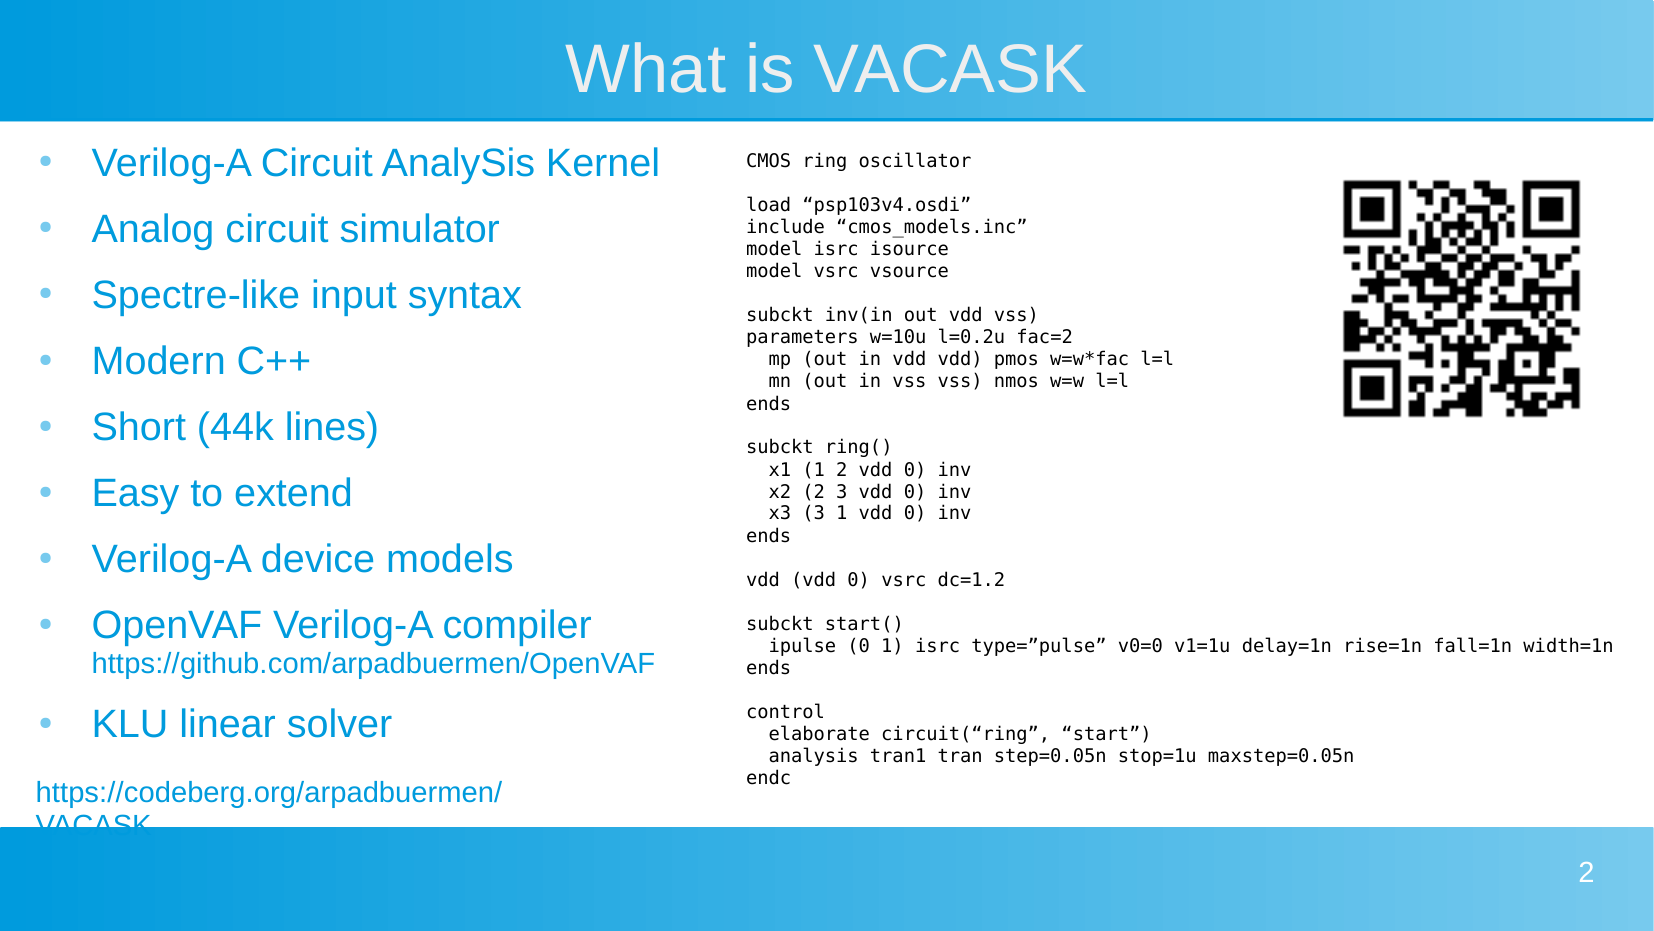

# What is VACASK
Verilog-A Circuit AnalySis Kernel
Analog circuit simulator
Spectre-like input syntax
Modern C++
Short (44k lines)
Easy to extend
Verilog-A device models
OpenVAF Verilog-A compiler
https://github.com/arpadbuermen/OpenVAF
KLU linear solver
CMOS ring oscillator
load “psp103v4.osdi”
include “cmos_models.inc”
model isrc isource
model vsrc vsource
subckt inv(in out vdd vss)
parameters w=10u l=0.2u fac=2
 mp (out in vdd vdd) pmos w=w*fac l=l
 mn (out in vss vss) nmos w=w l=l
ends
subckt ring()
 x1 (1 2 vdd 0) inv
 x2 (2 3 vdd 0) inv
 x3 (3 1 vdd 0) inv
ends
vdd (vdd 0) vsrc dc=1.2
subckt start()
 ipulse (0 1) isrc type=”pulse” v0=0 v1=1u delay=1n rise=1n fall=1n width=1n
ends
control
 elaborate circuit(“ring”, “start”)
 analysis tran1 tran step=0.05n stop=1u maxstep=0.05n
endc
https://codeberg.org/arpadbuermen/VACASK
2